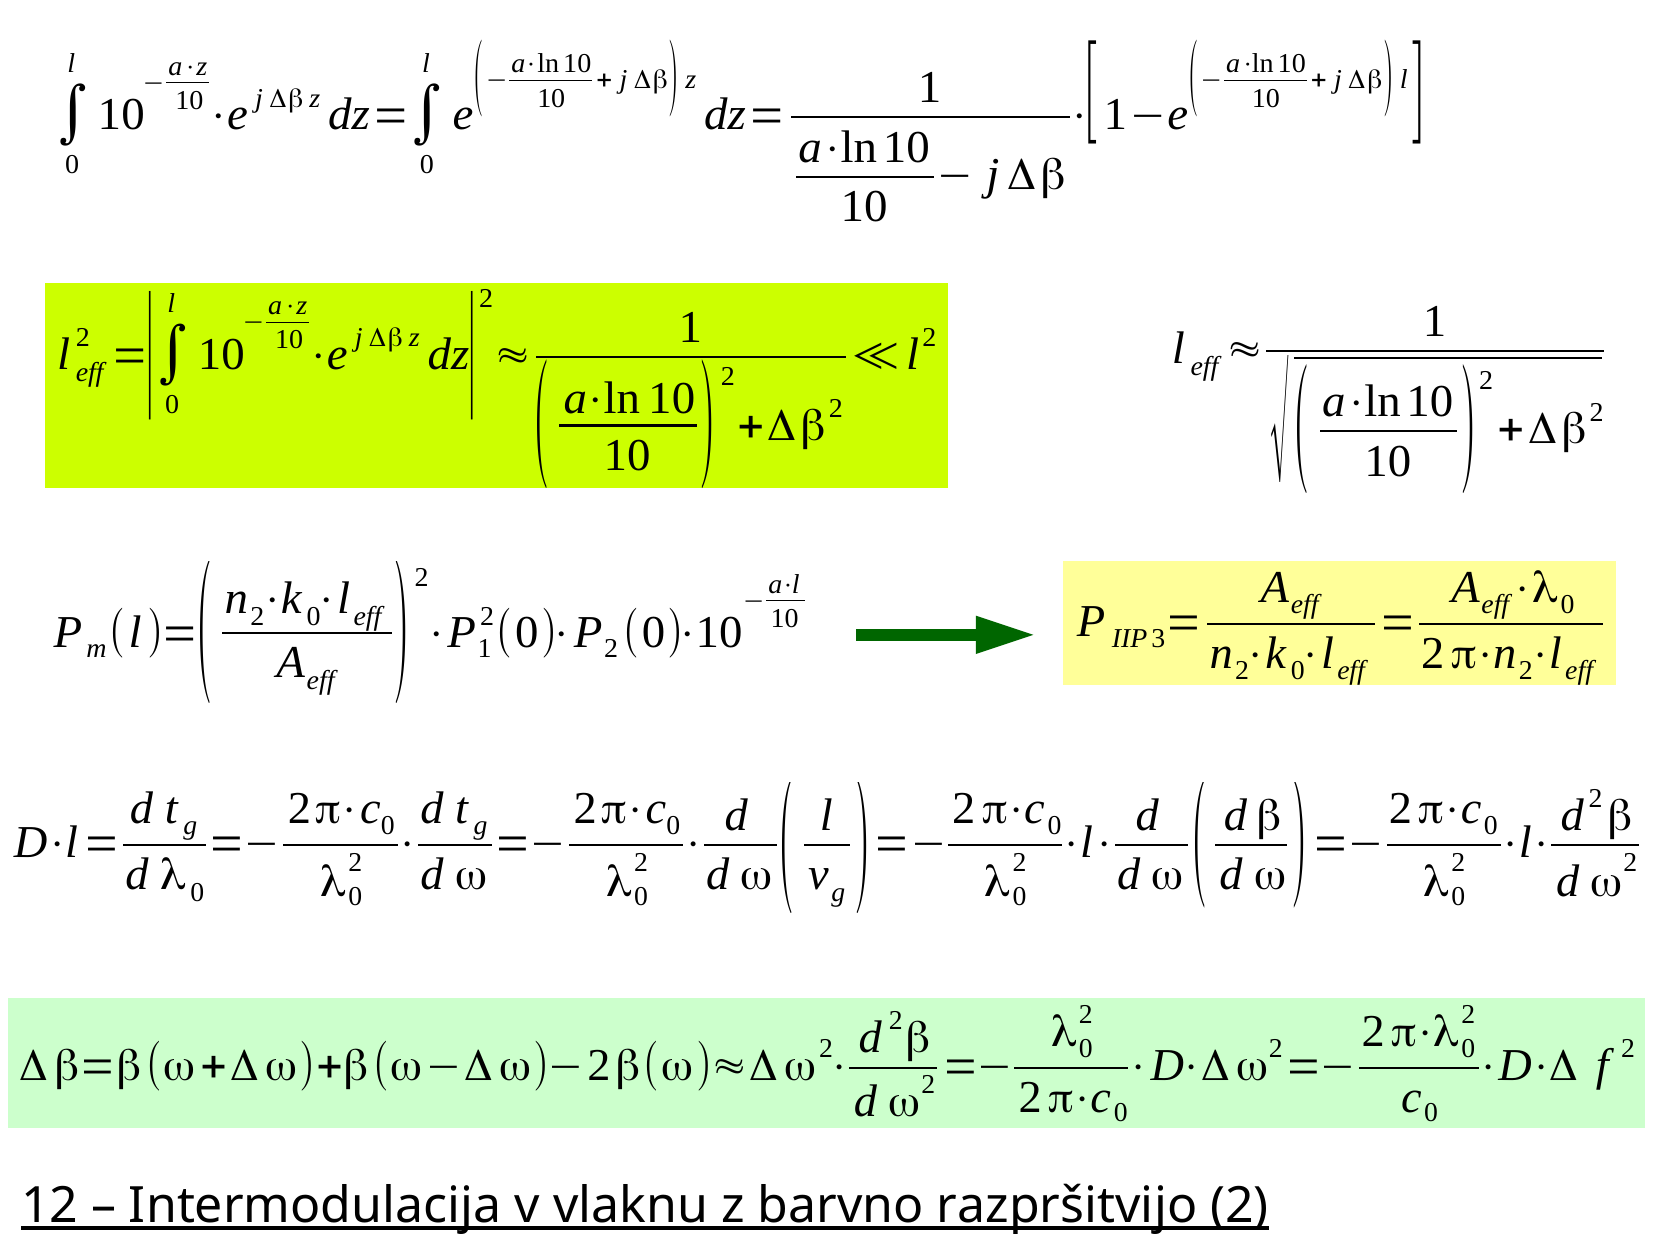

12 – Intermodulacija v vlaknu z barvno razpršitvijo (2)